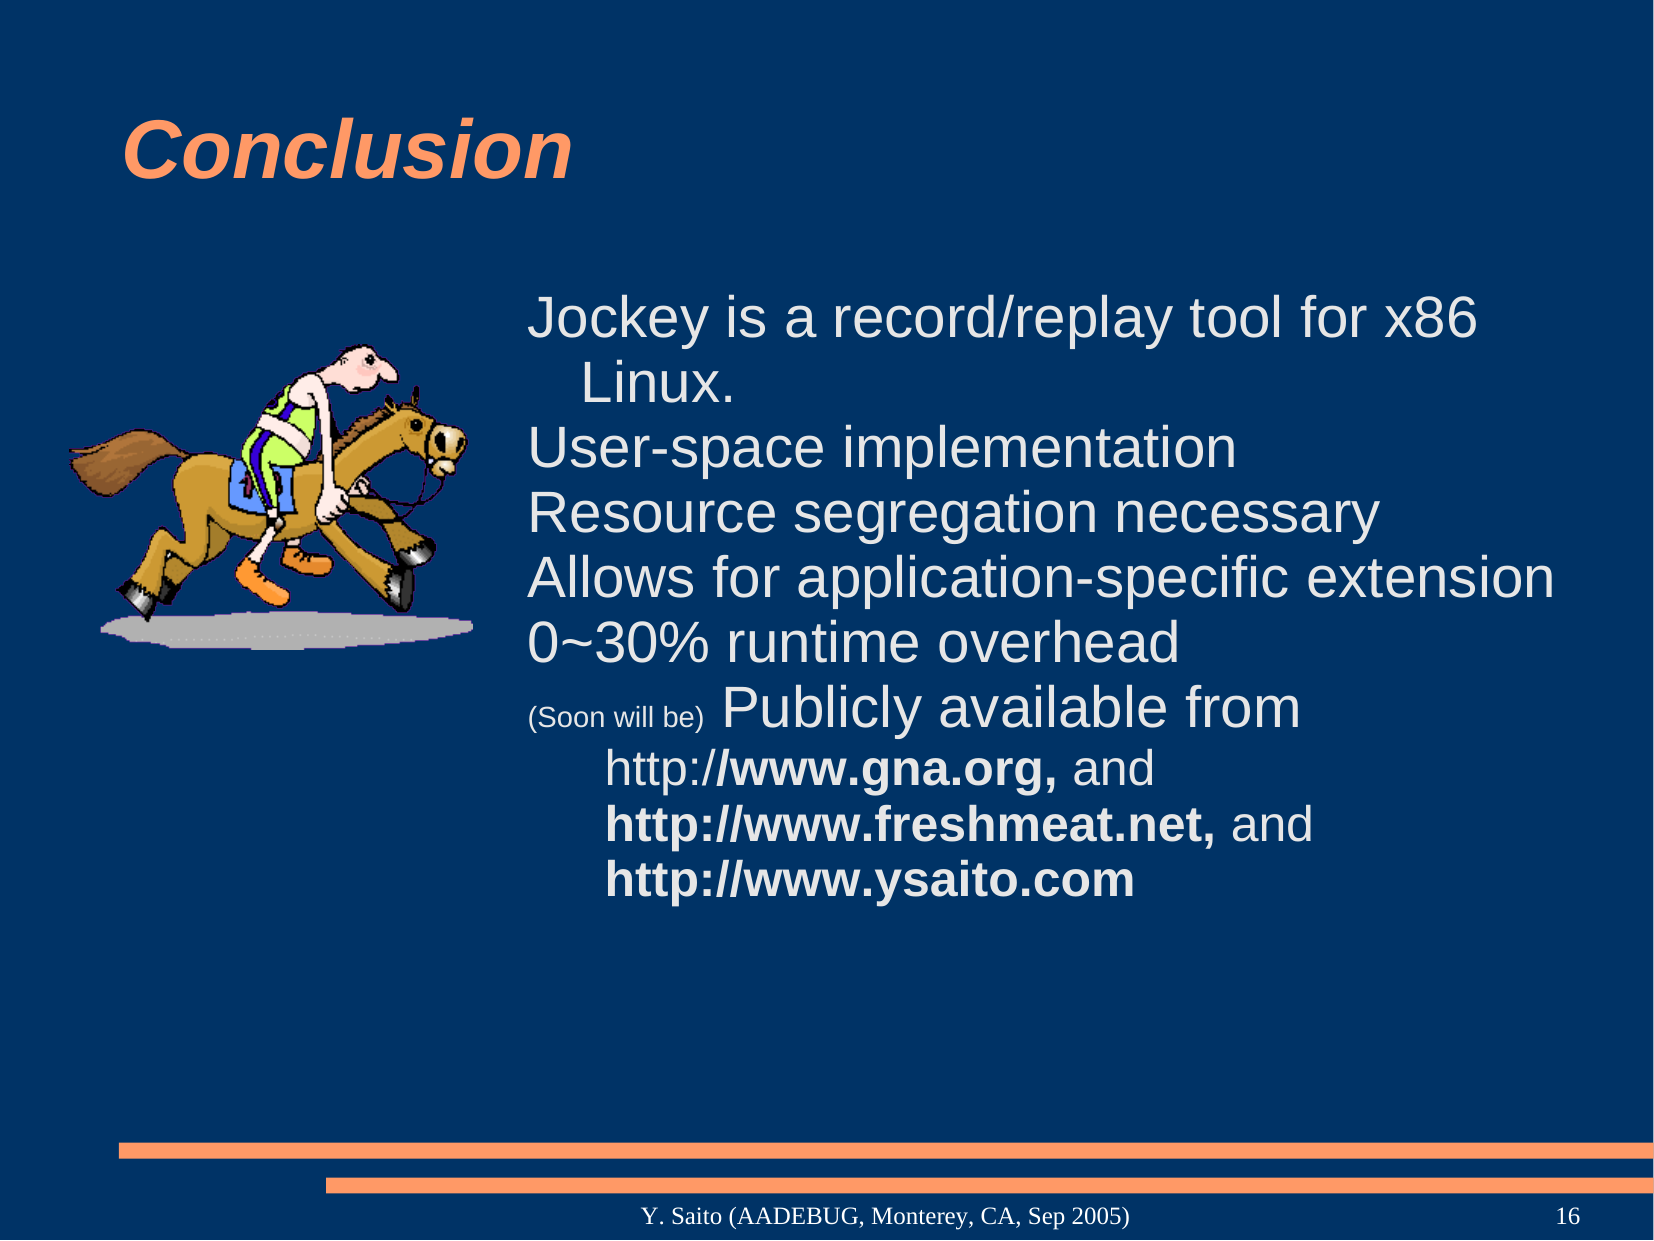

# Conclusion
Jockey is a record/replay tool for x86 Linux.
User-space implementation
Resource segregation necessary
Allows for application-specific extension
0~30% runtime overhead
(Soon will be) Publicly available from
http://www.gna.org, and
http://www.freshmeat.net, and
http://www.ysaito.com